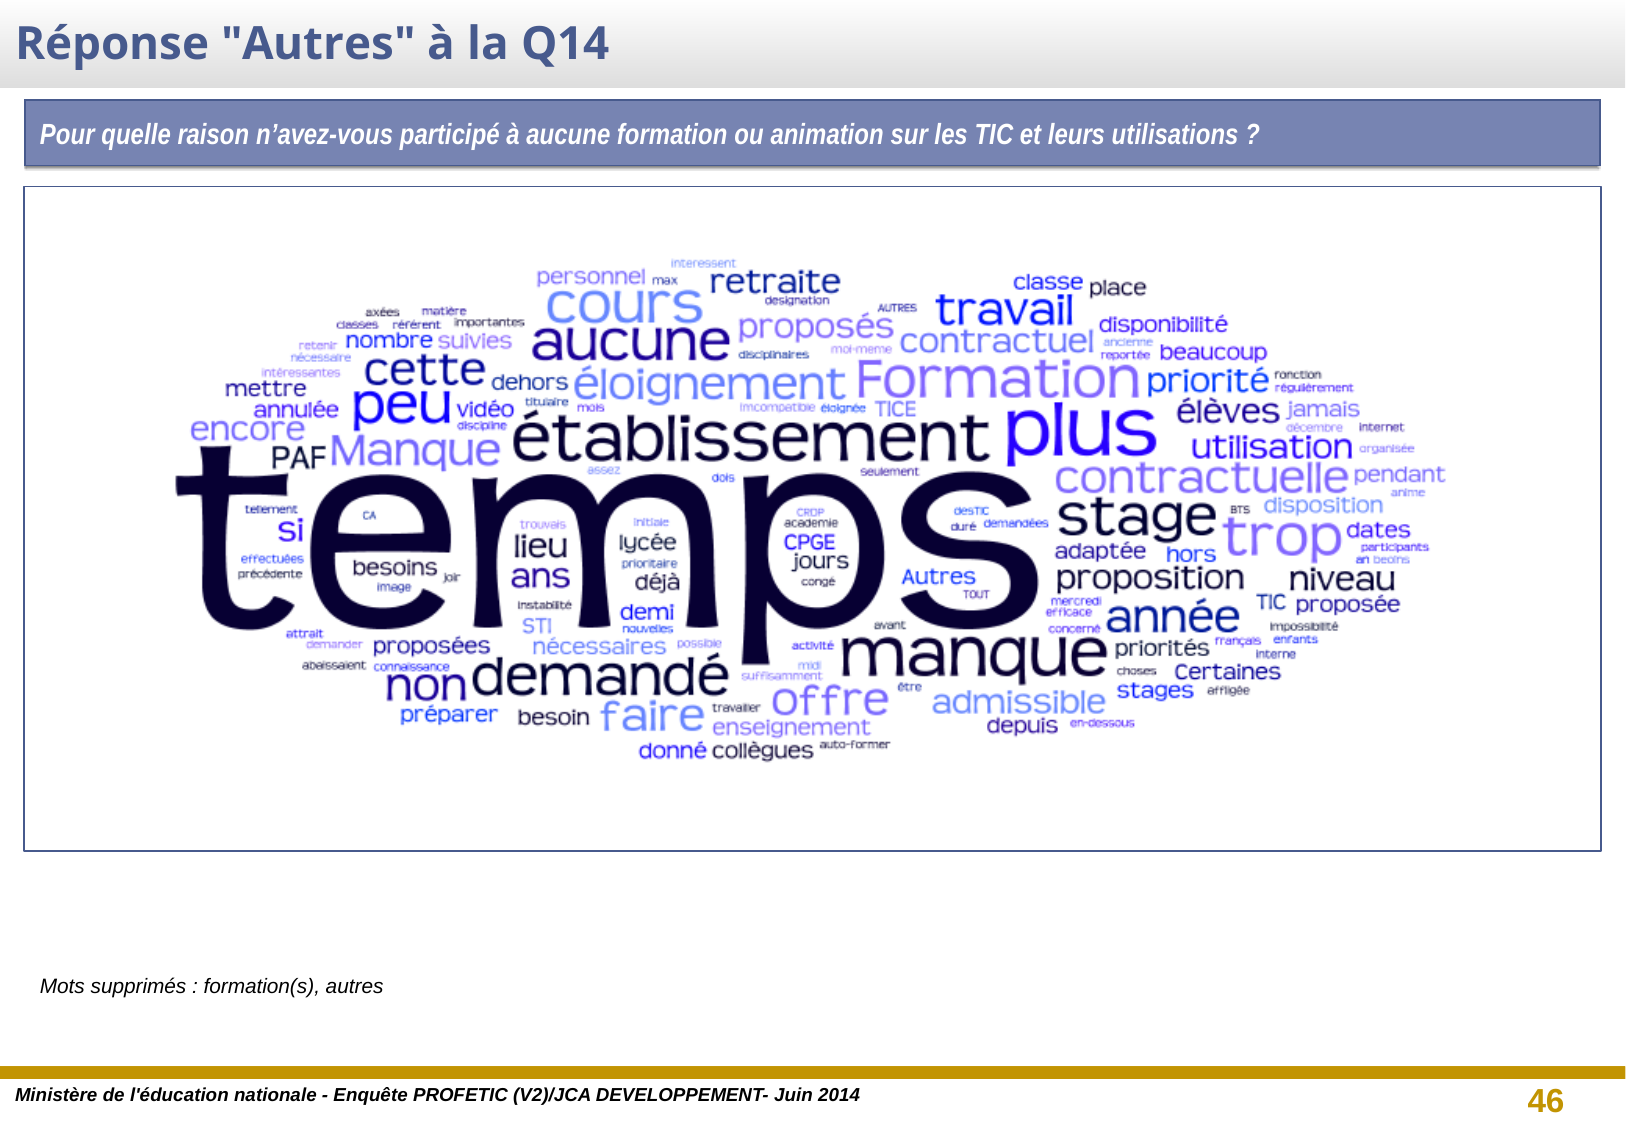

# Réponse "Autres" à la Q14
Pour quelle raison n’avez-vous participé à aucune formation ou animation sur les TIC et leurs utilisations ?
Mots supprimés : formation(s), autres
45
Ministère de l'éducation nationale - Enquête PROFETIC (V2)/JCA DEVELOPPEMENT- Juin 2014